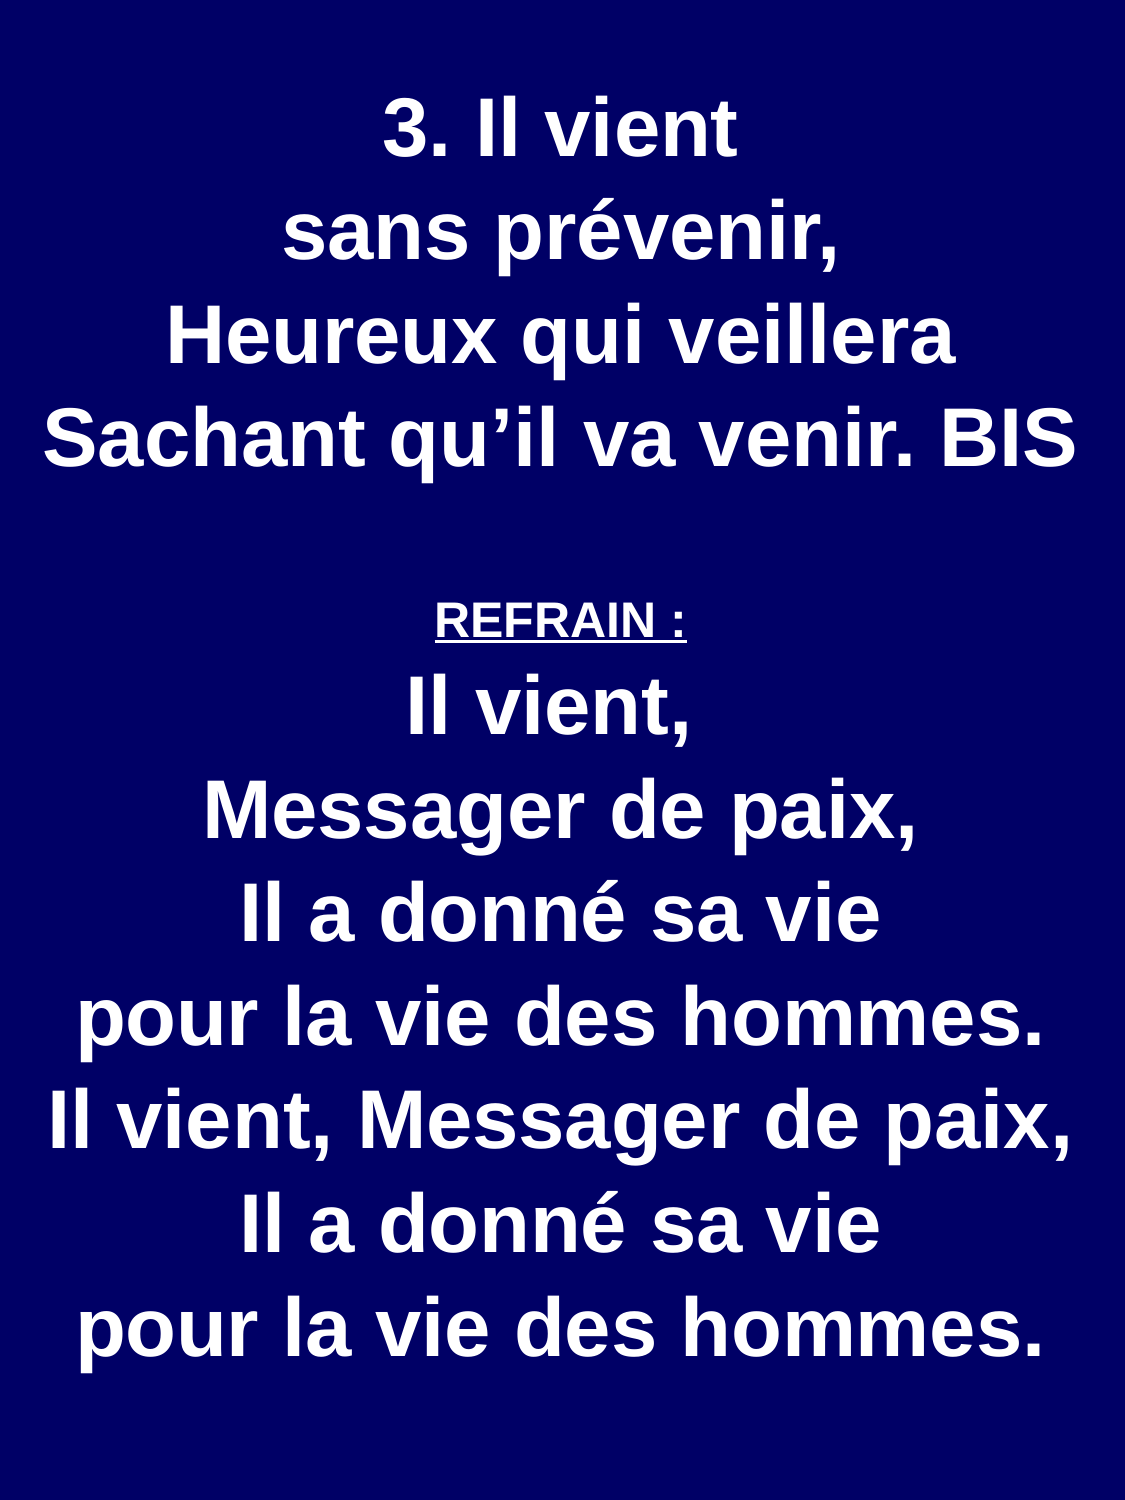

3. Il vient
sans prévenir,
Heureux qui veillera
Sachant qu’il va venir. BIS
REFRAIN :
Il vient,
Messager de paix,
Il a donné sa vie
pour la vie des hommes.
Il vient, Messager de paix,
Il a donné sa vie
pour la vie des hommes.